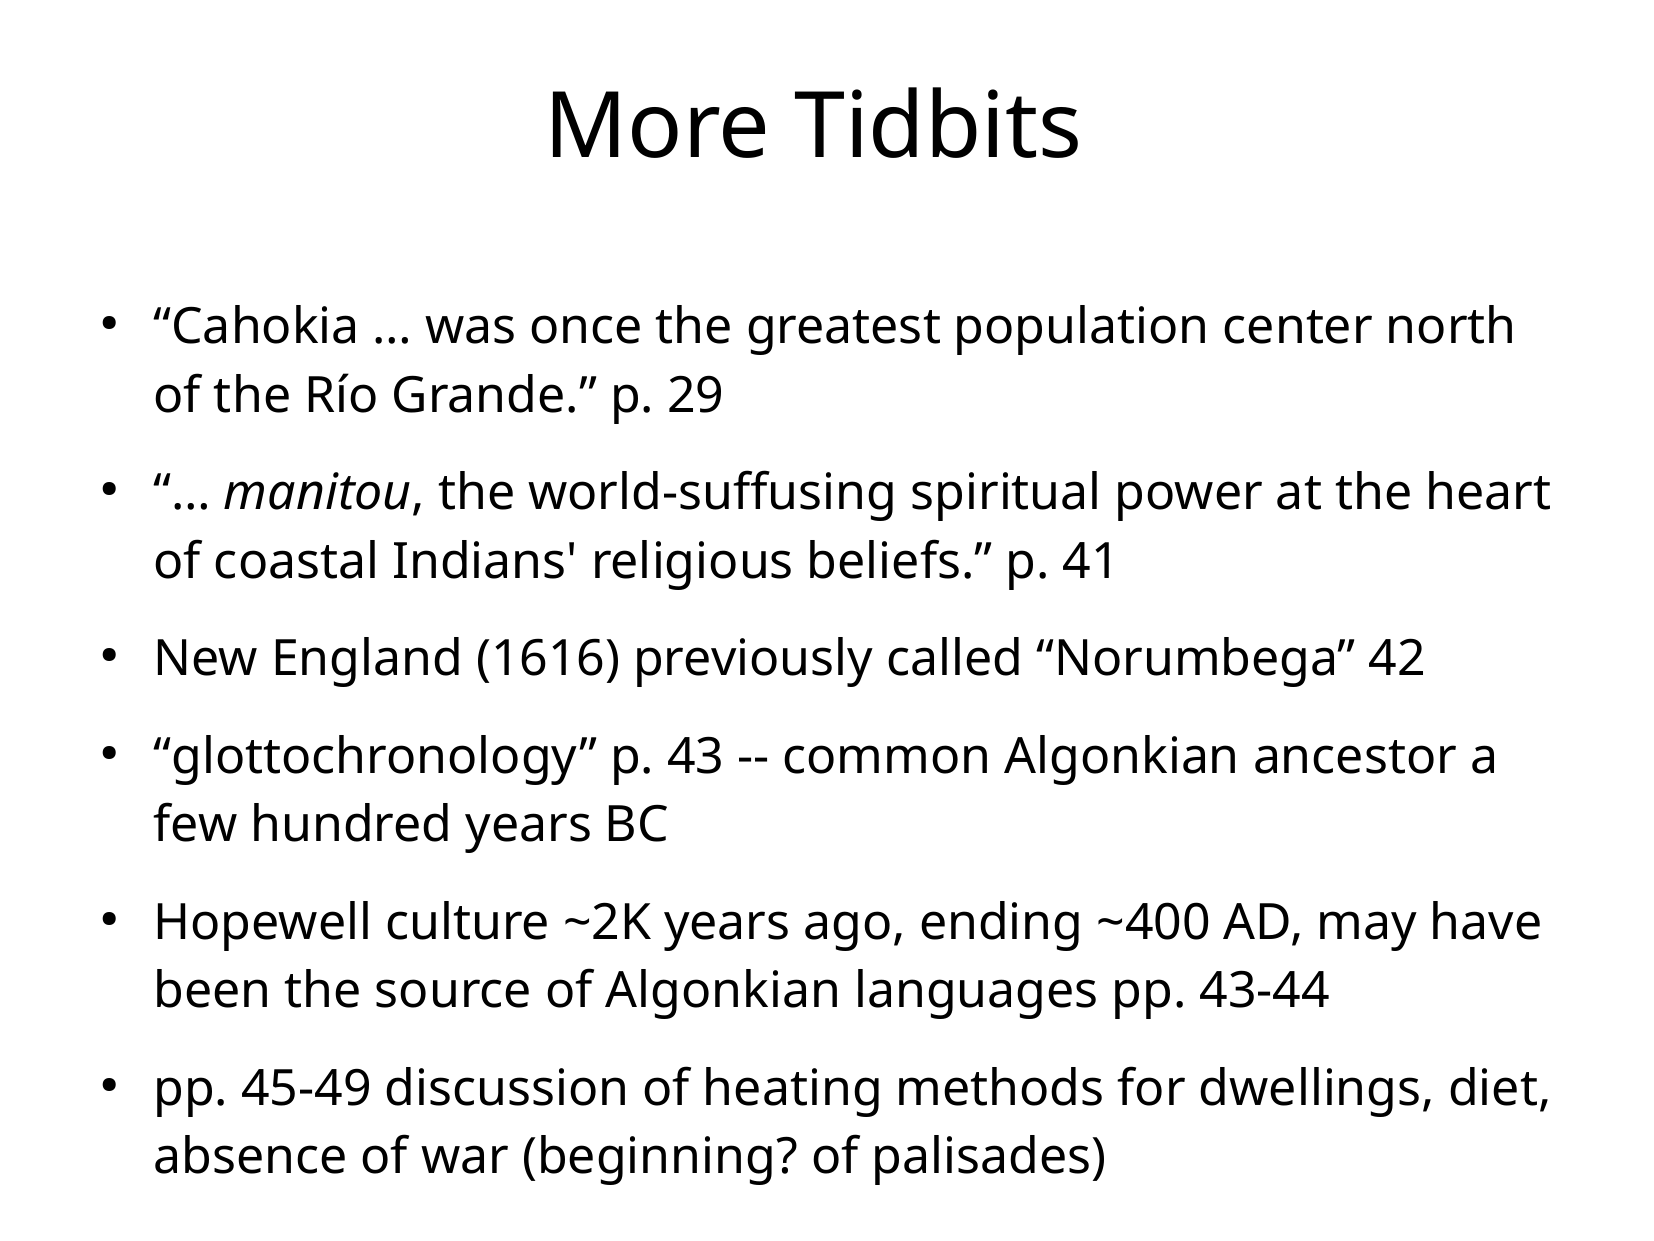

# More Tidbits
“Cahokia … was once the greatest population center north of the Río Grande.” p. 29
“… manitou, the world-suffusing spiritual power at the heart of coastal Indians' religious beliefs.” p. 41
New England (1616) previously called “Norumbega” 42
“glottochronology” p. 43 -- common Algonkian ancestor a few hundred years BC
Hopewell culture ~2K years ago, ending ~400 AD, may have been the source of Algonkian languages pp. 43-44
pp. 45-49 discussion of heating methods for dwellings, diet, absence of war (beginning? of palisades)